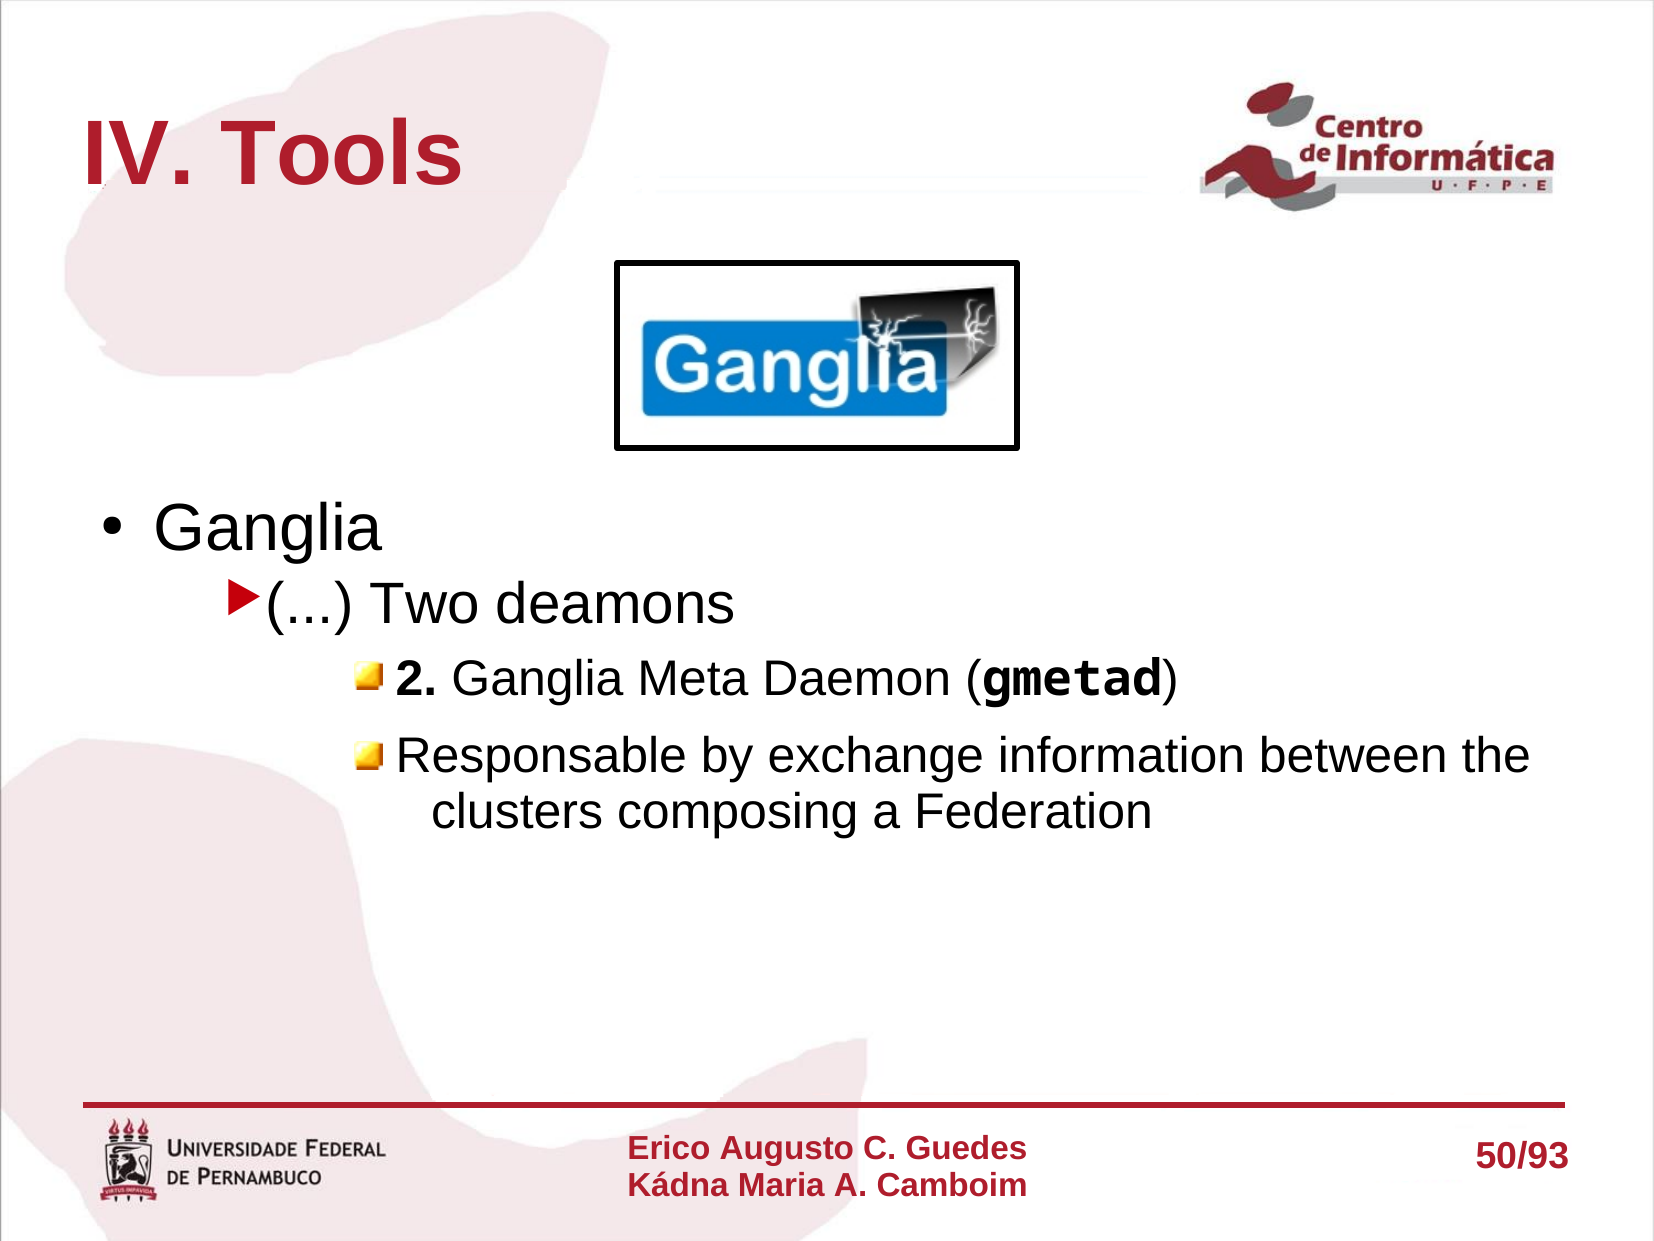

# IV. Tools
Ganglia
(...) Two deamons
2. Ganglia Meta Daemon (gmetad)
Responsable by exchange information between the clusters composing a Federation